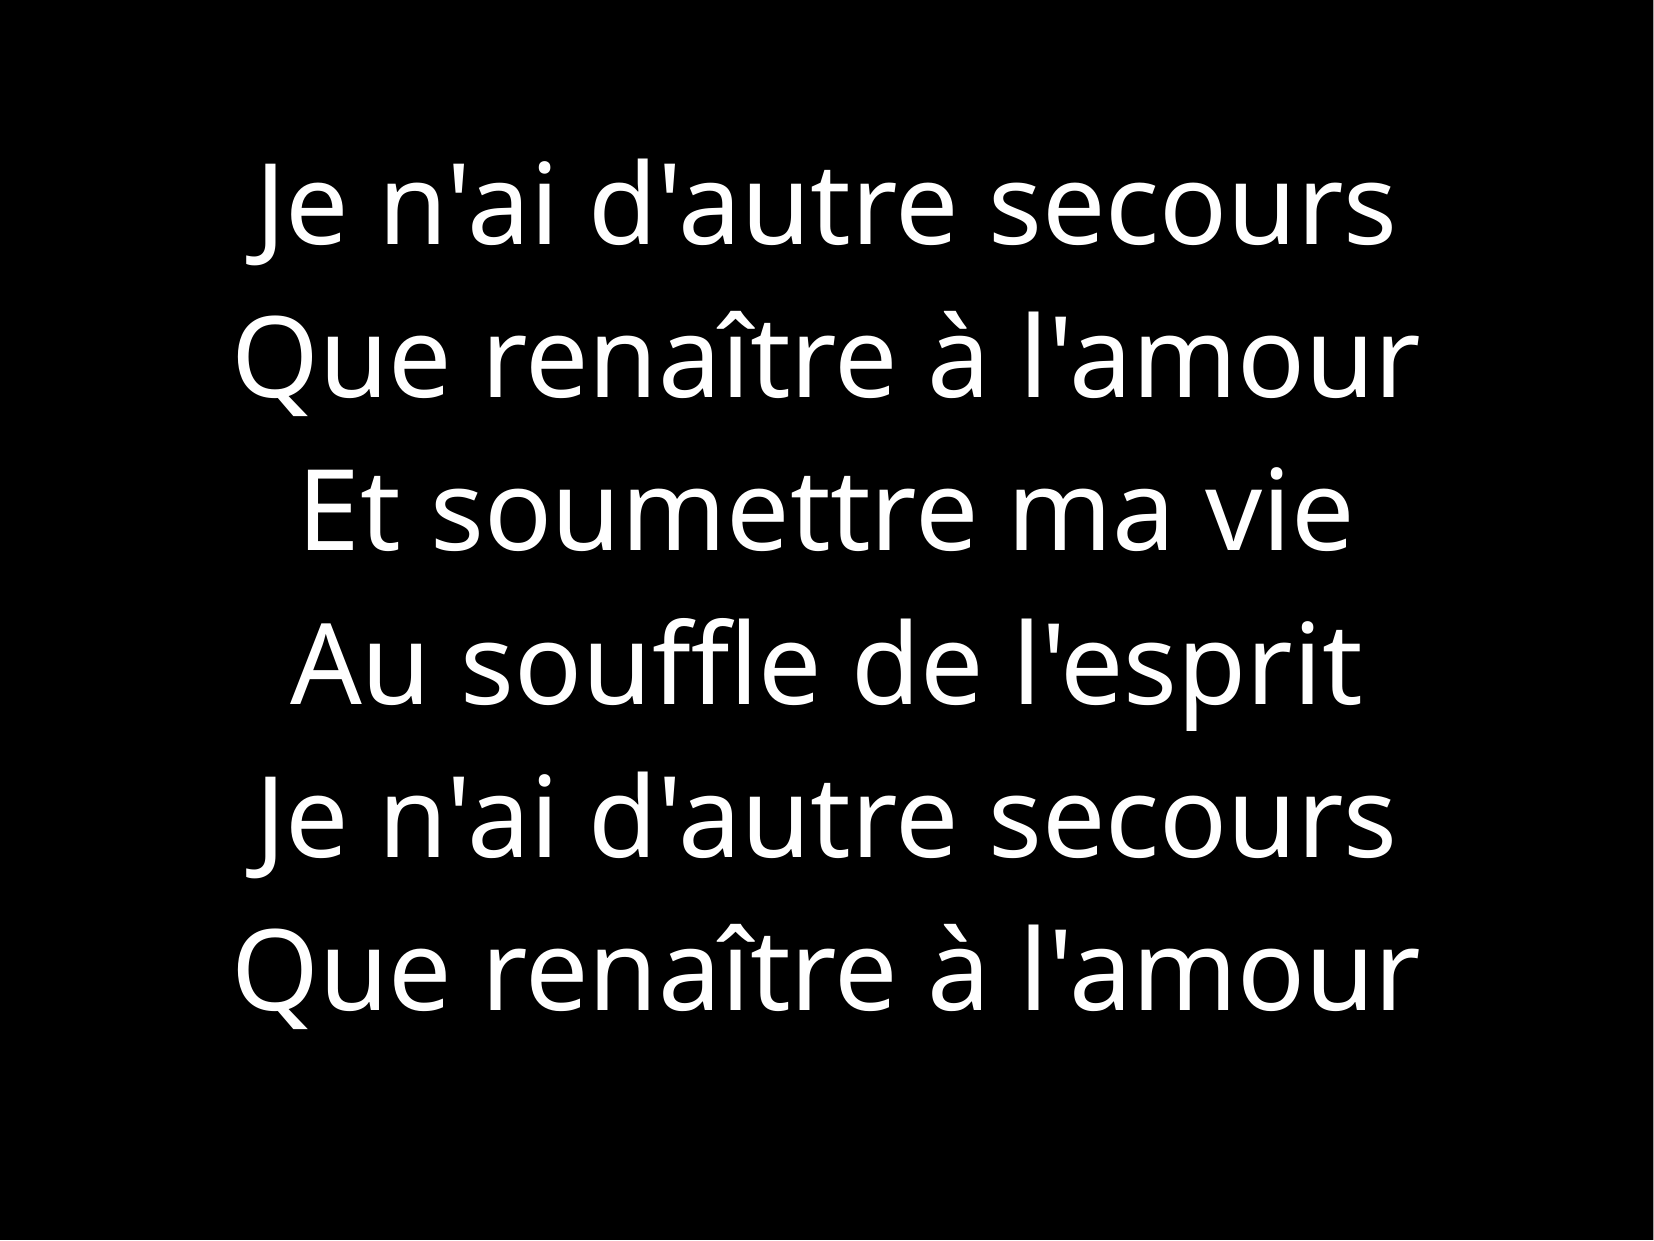

# Je n'ai d'autre secours
Que renaître à l'amour
Et soumettre ma vie
Au souffle de l'esprit
Je n'ai d'autre secours
Que renaître à l'amour